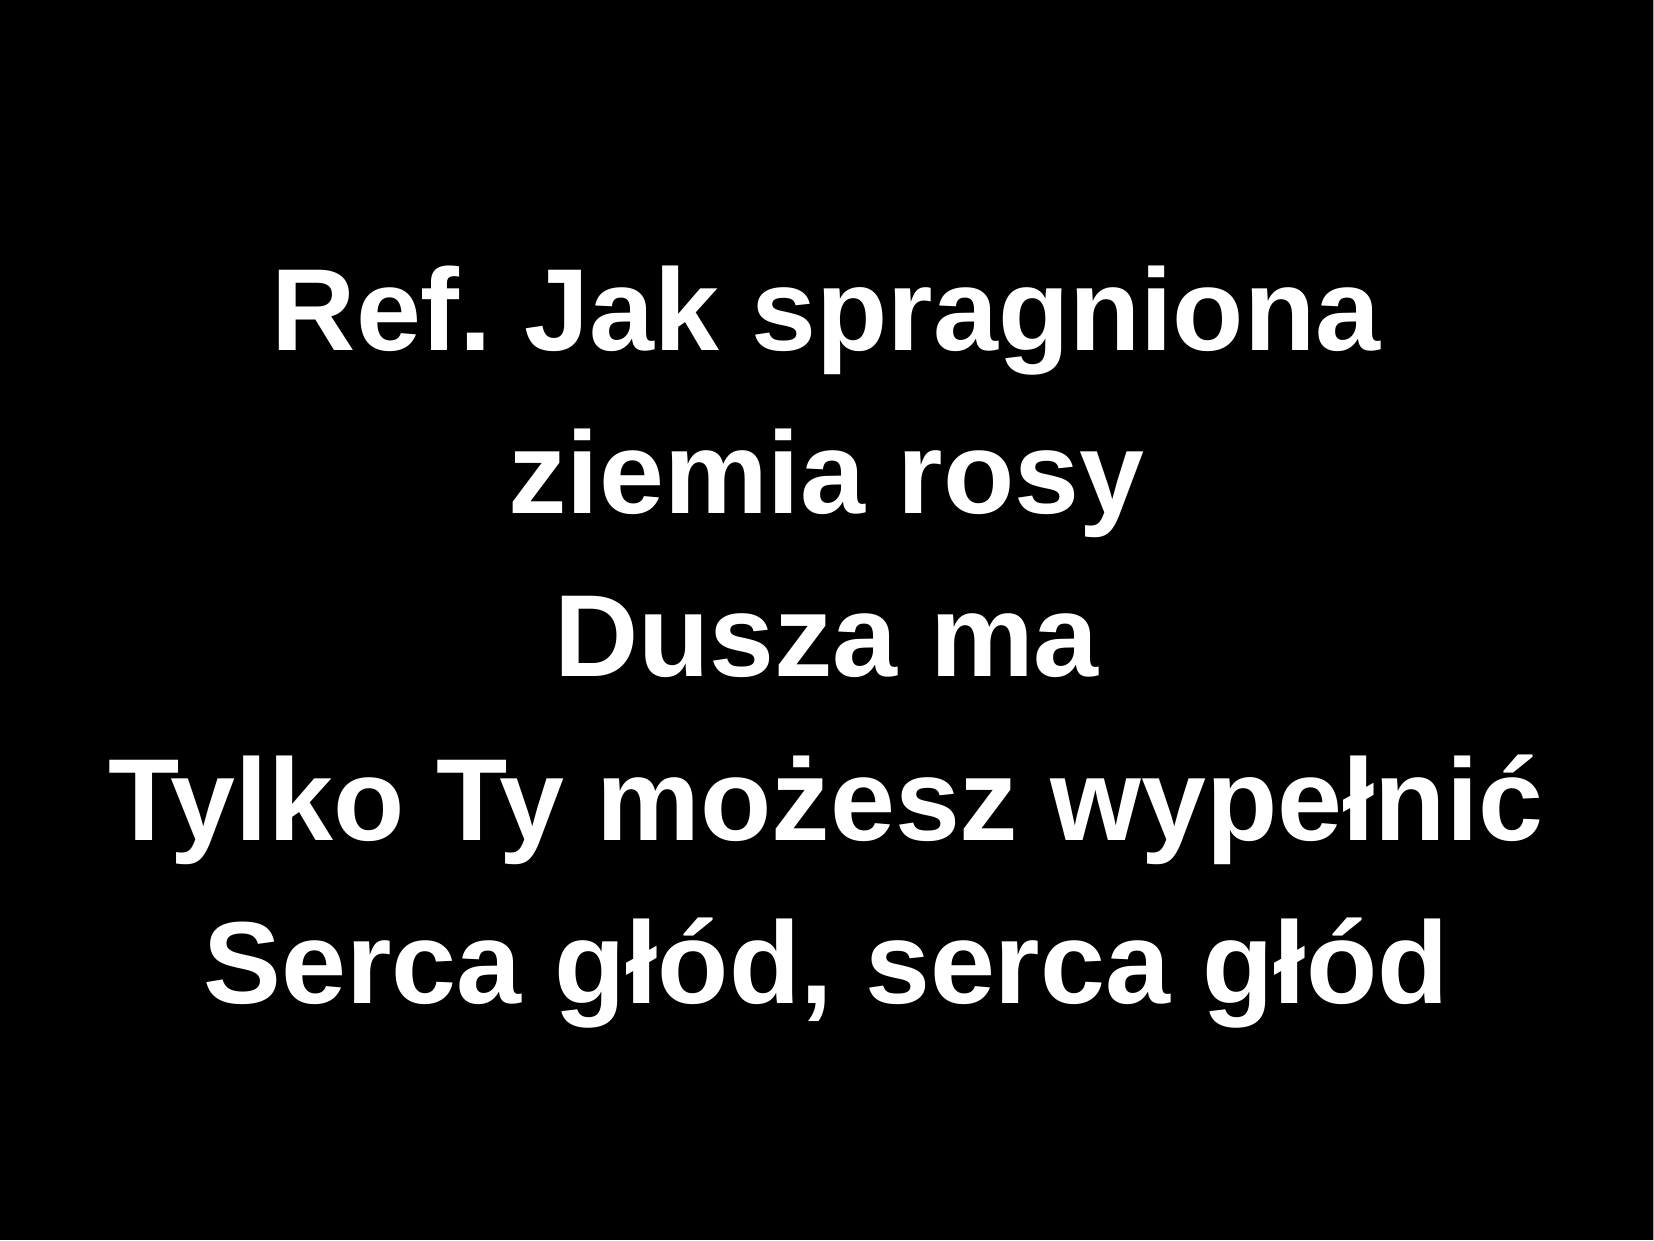

# Ref. Jak spragniona
ziemia rosy
Dusza ma
Tylko Ty możesz wypełnić
Serca głód, serca głód